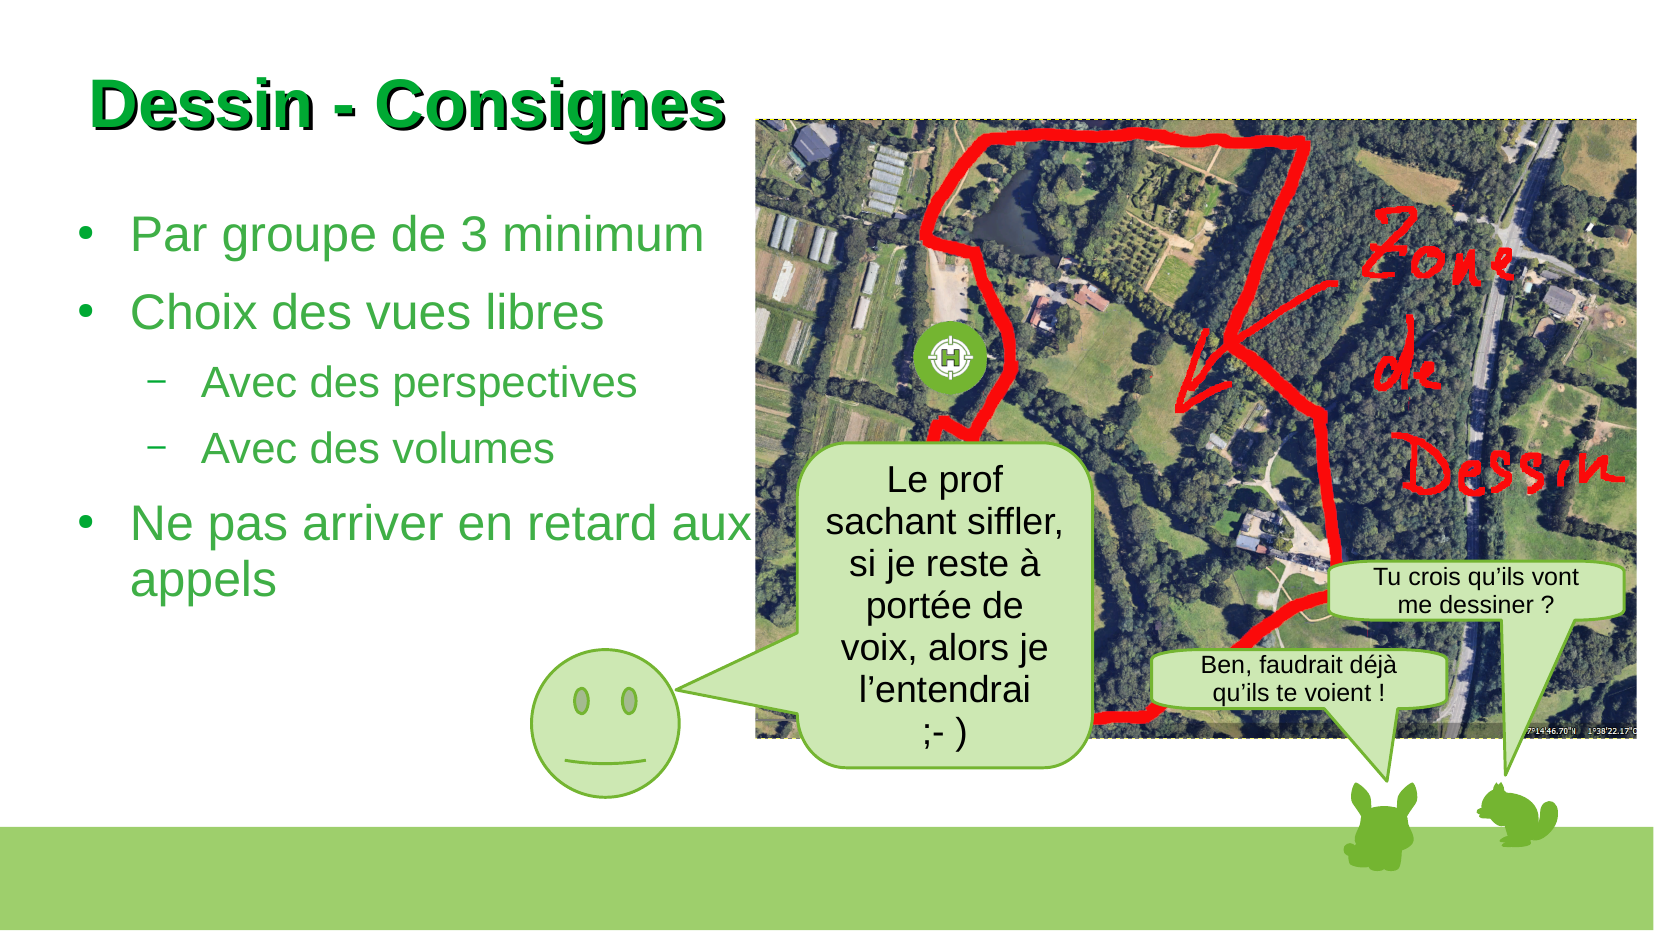

# Dessin - Consignes
Par groupe de 3 minimum
Choix des vues libres
Avec des perspectives
Avec des volumes
Ne pas arriver en retard aux appels
Le prof sachant siffler, si je reste à portée de voix, alors je l’entendrai
;- )
Tu crois qu’ils vont me dessiner ?
Ben, faudrait déjà qu’ils te voient !